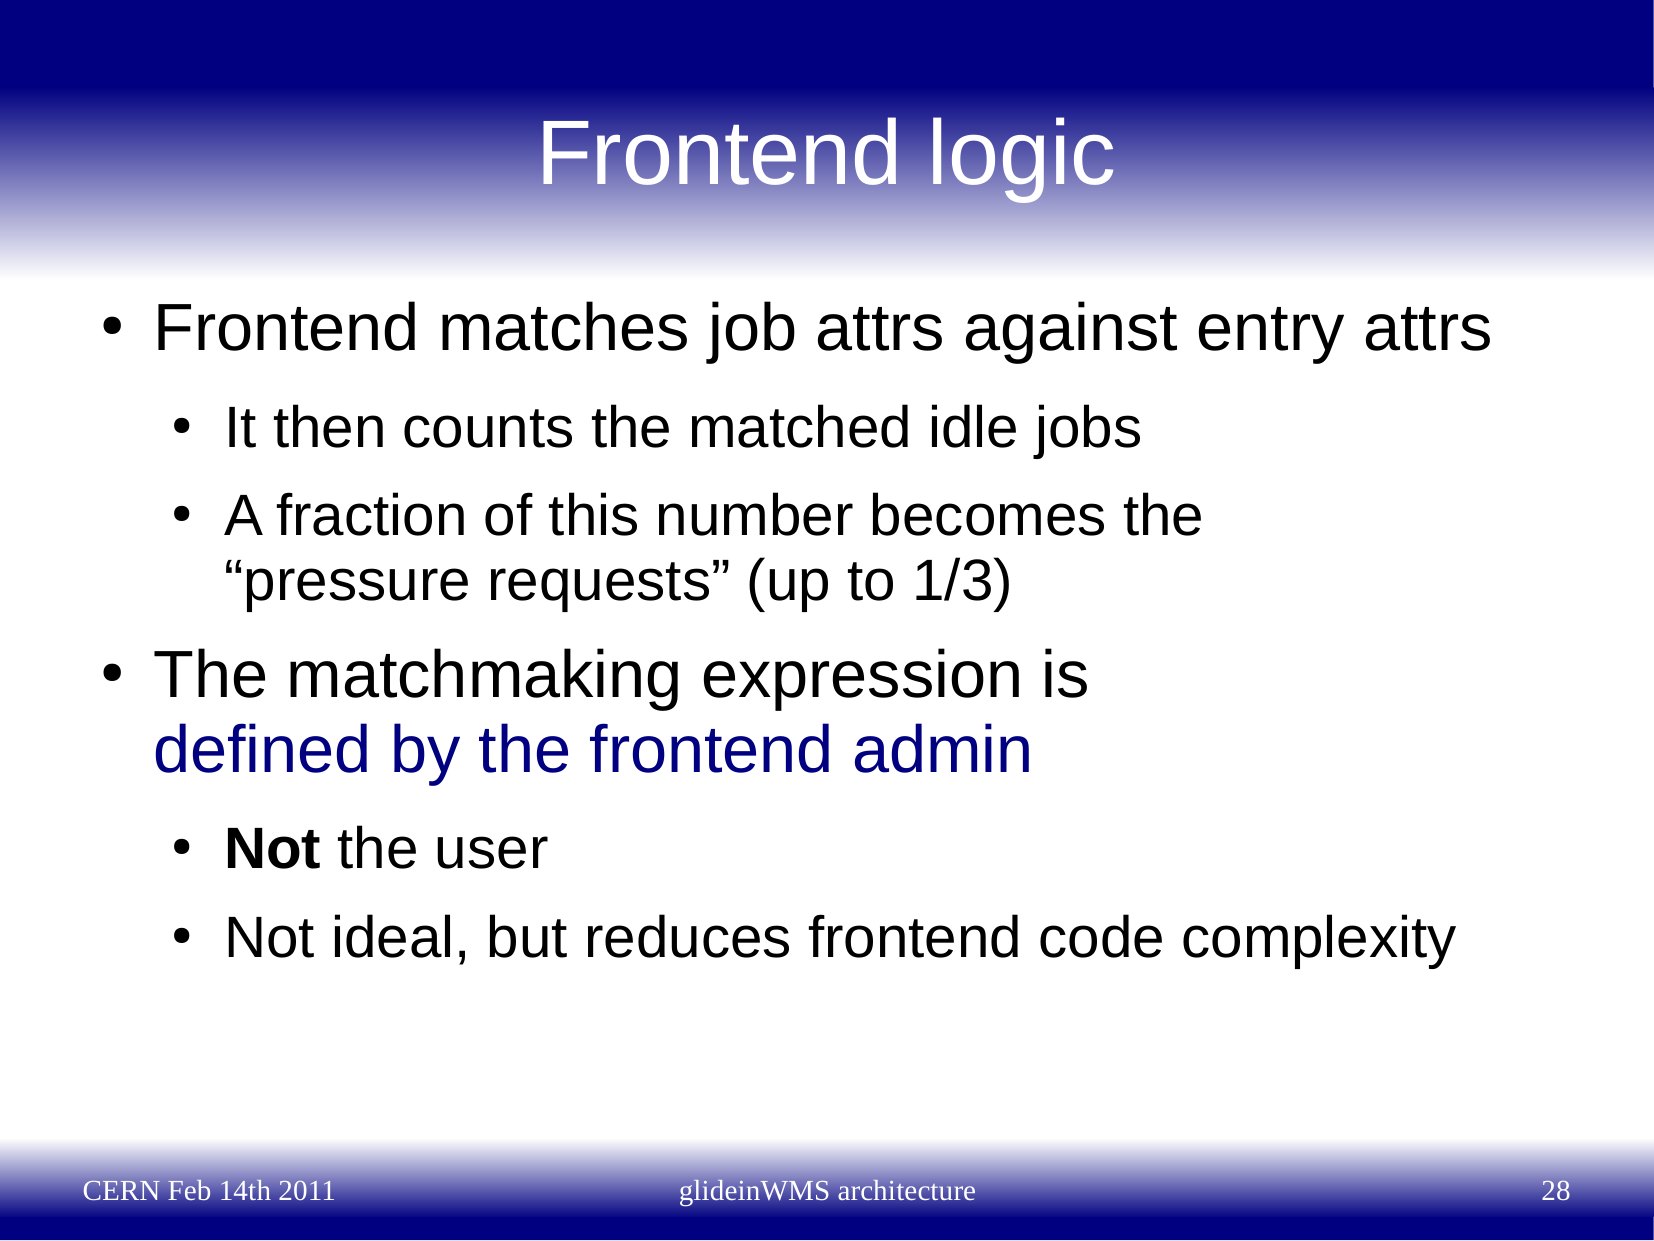

# Frontend logic
Frontend matches job attrs against entry attrs
It then counts the matched idle jobs
A fraction of this number becomes the
“pressure requests” (up to 1/3)
The matchmaking expression is
defined by the frontend admin
Not the user
Not ideal, but reduces frontend code complexity
CERN Feb 14th 2011
glideinWMS architecture
28